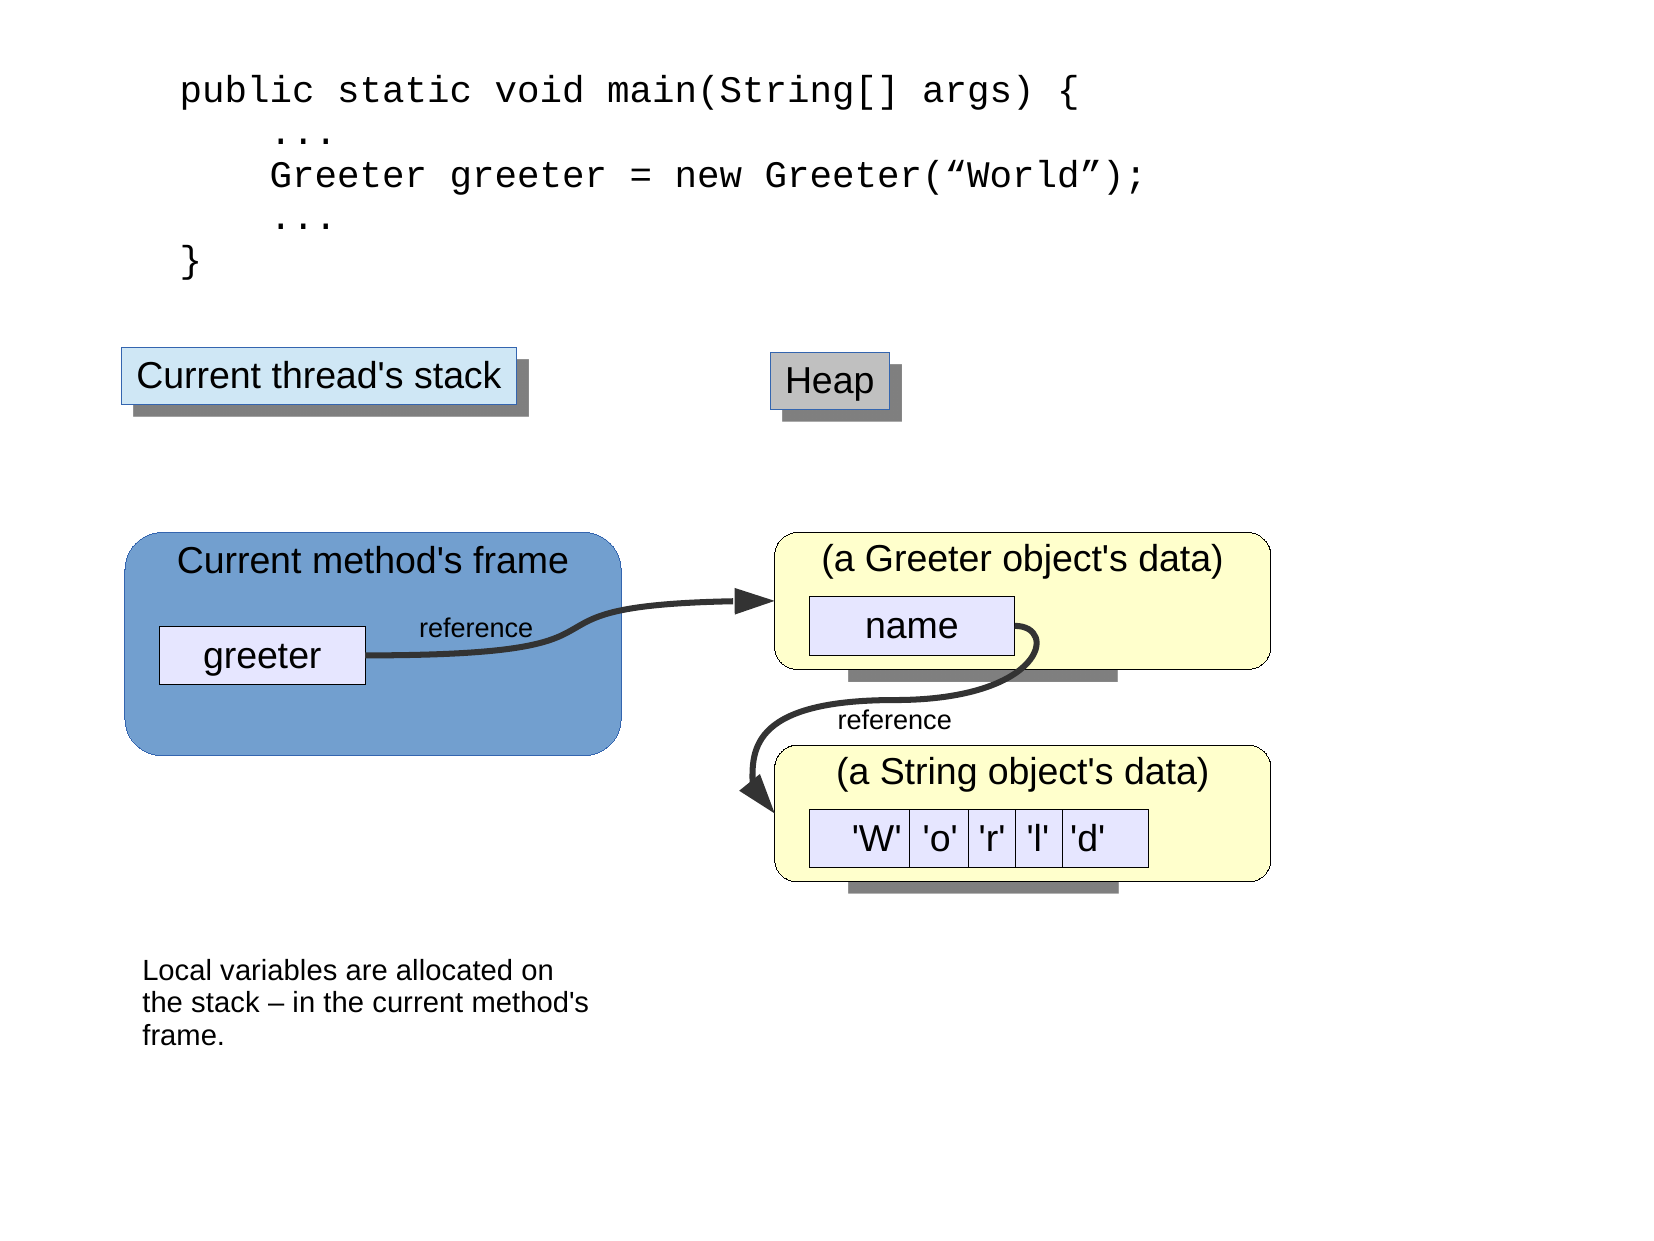

public static void main(String[] args) {
 ...
 Greeter greeter = new Greeter(“World”);
 ...
}
Current thread's stack
Heap
Current method's frame
(a Greeter object's data)
name
greeter
greeter
greeter
(a String object's data)
'W' 'o' 'r' 'l' 'd'
greeter
Local variables are allocated on
the stack – in the current method's
frame.